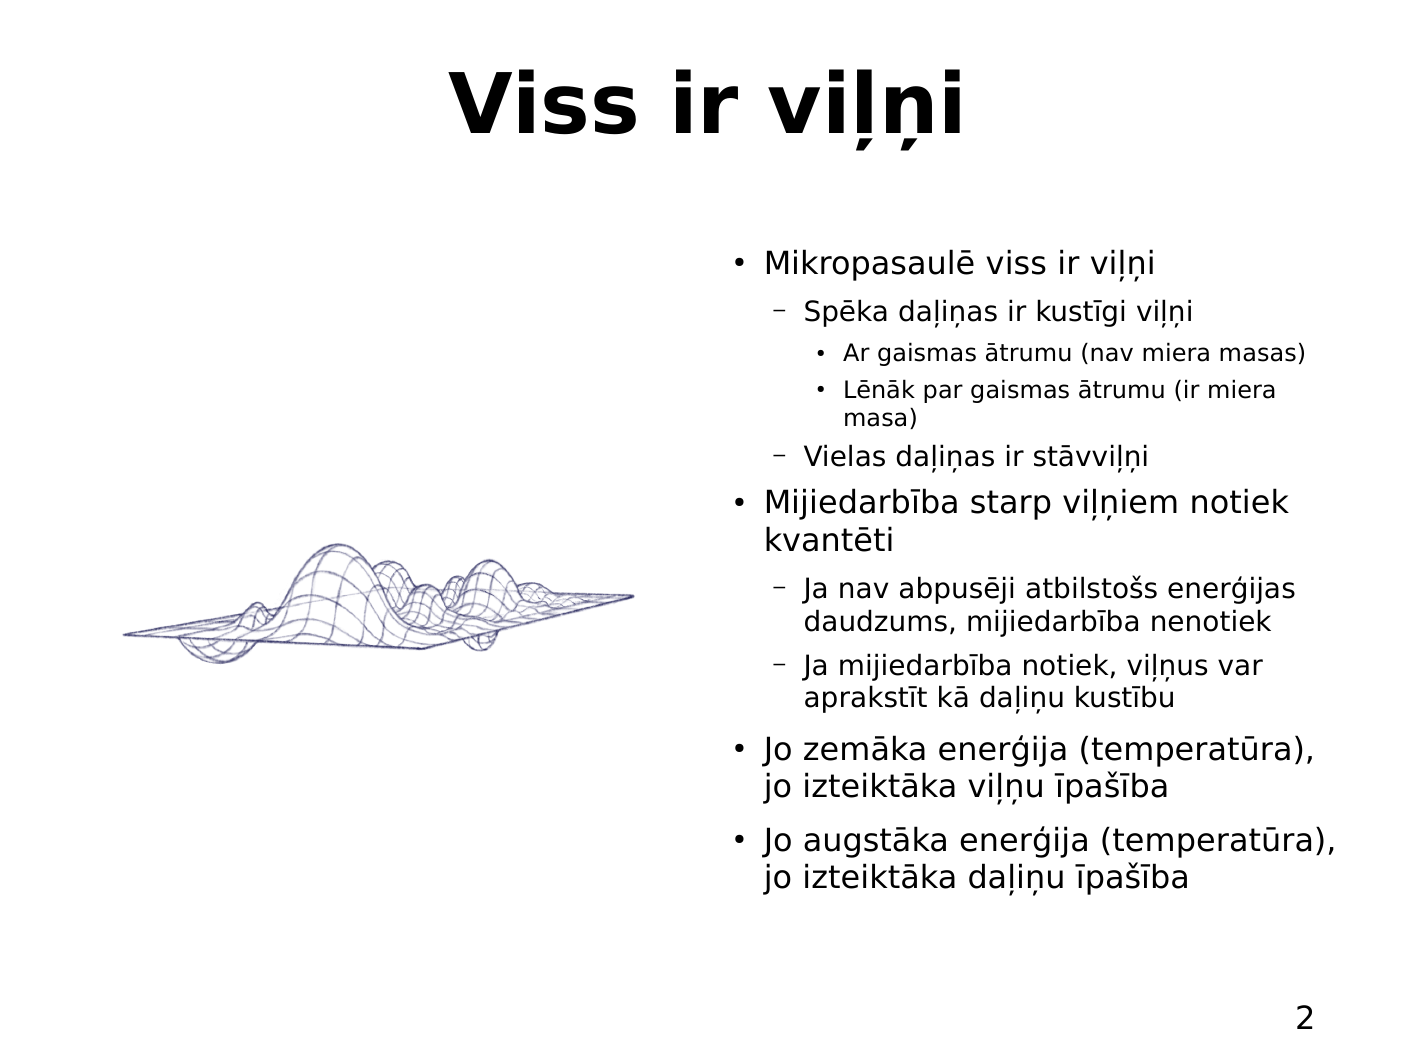

# Viss ir viļņi
Mikropasaulē viss ir viļņi
Spēka daļiņas ir kustīgi viļņi
Ar gaismas ātrumu (nav miera masas)
Lēnāk par gaismas ātrumu (ir miera masa)
Vielas daļiņas ir stāvviļņi
Mijiedarbība starp viļņiem notiek kvantēti
Ja nav abpusēji atbilstošs enerģijas daudzums, mijiedarbība nenotiek
Ja mijiedarbība notiek, viļņus var aprakstīt kā daļiņu kustību
Jo zemāka enerģija (temperatūra), jo izteiktāka viļņu īpašība
Jo augstāka enerģija (temperatūra), jo izteiktāka daļiņu īpašība